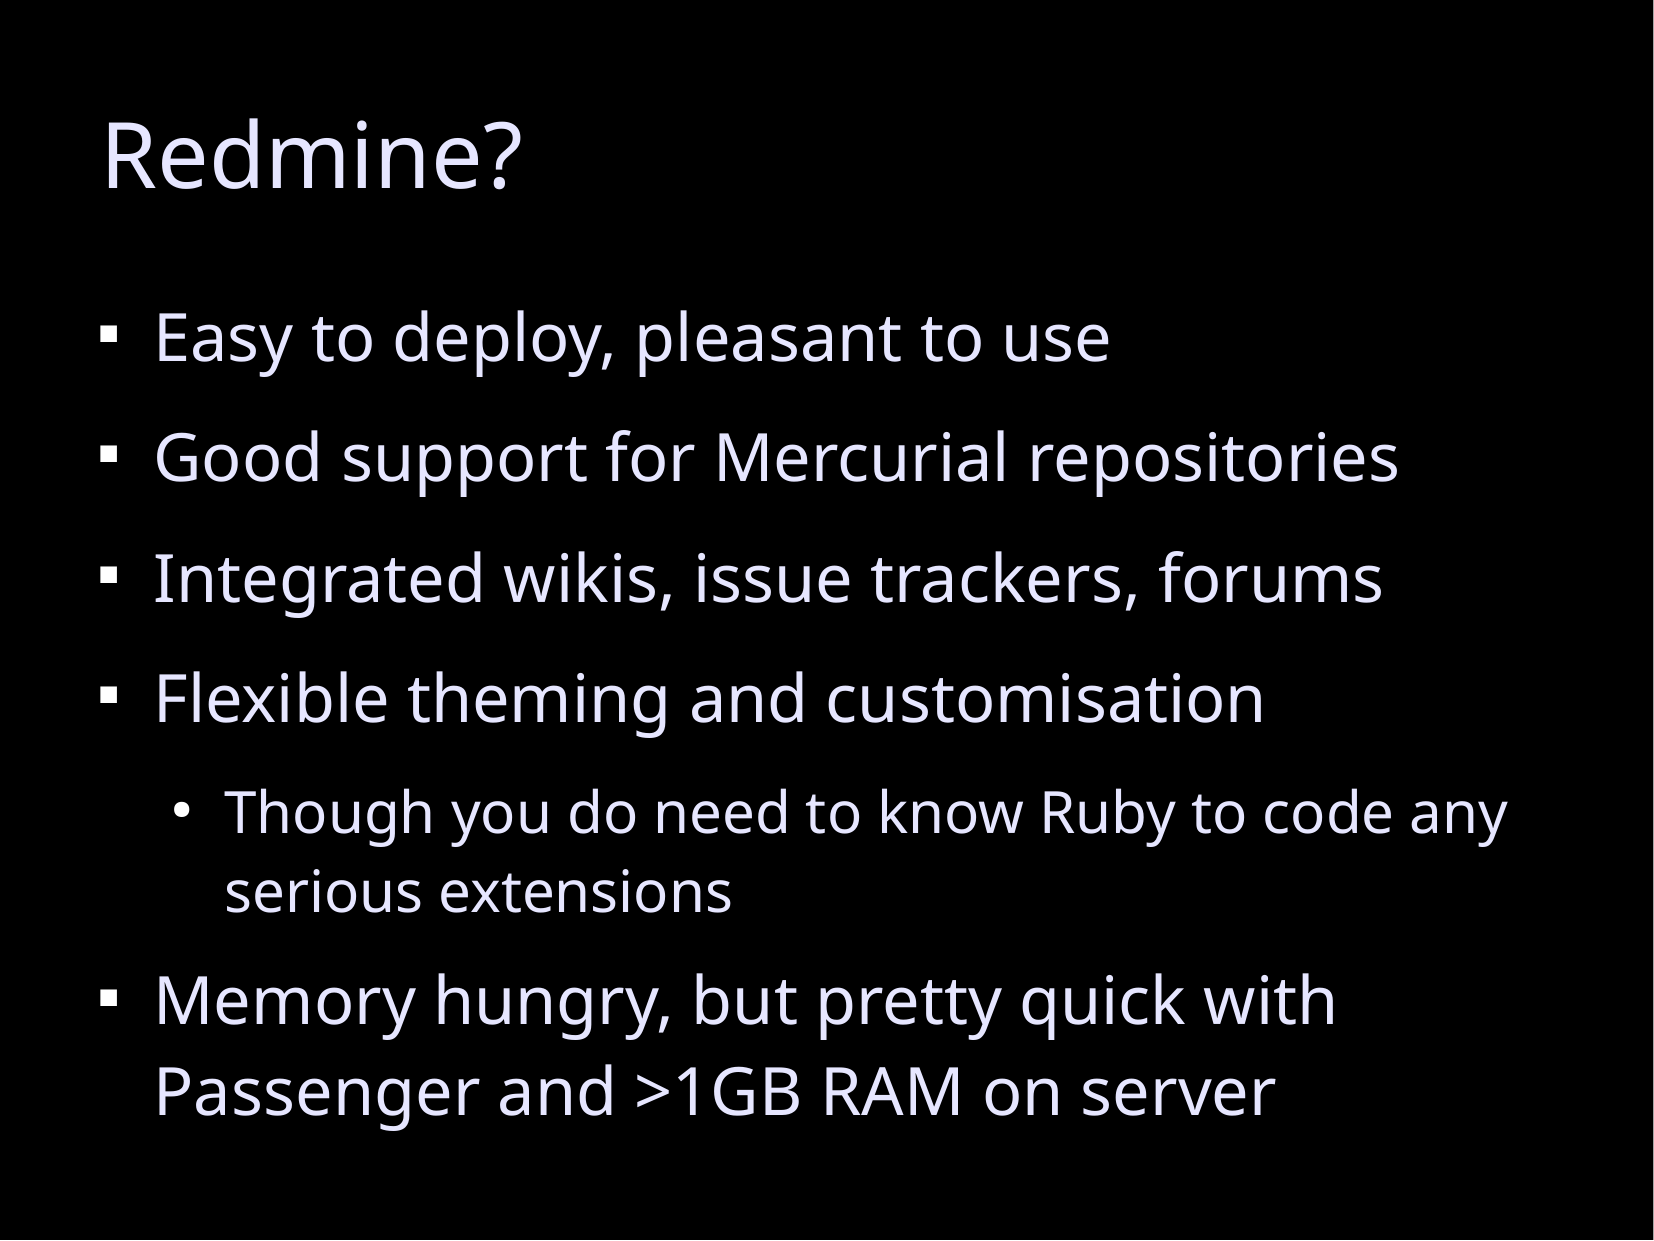

# Redmine?
Easy to deploy, pleasant to use
Good support for Mercurial repositories
Integrated wikis, issue trackers, forums
Flexible theming and customisation
Though you do need to know Ruby to code any serious extensions
Memory hungry, but pretty quick with Passenger and >1GB RAM on server